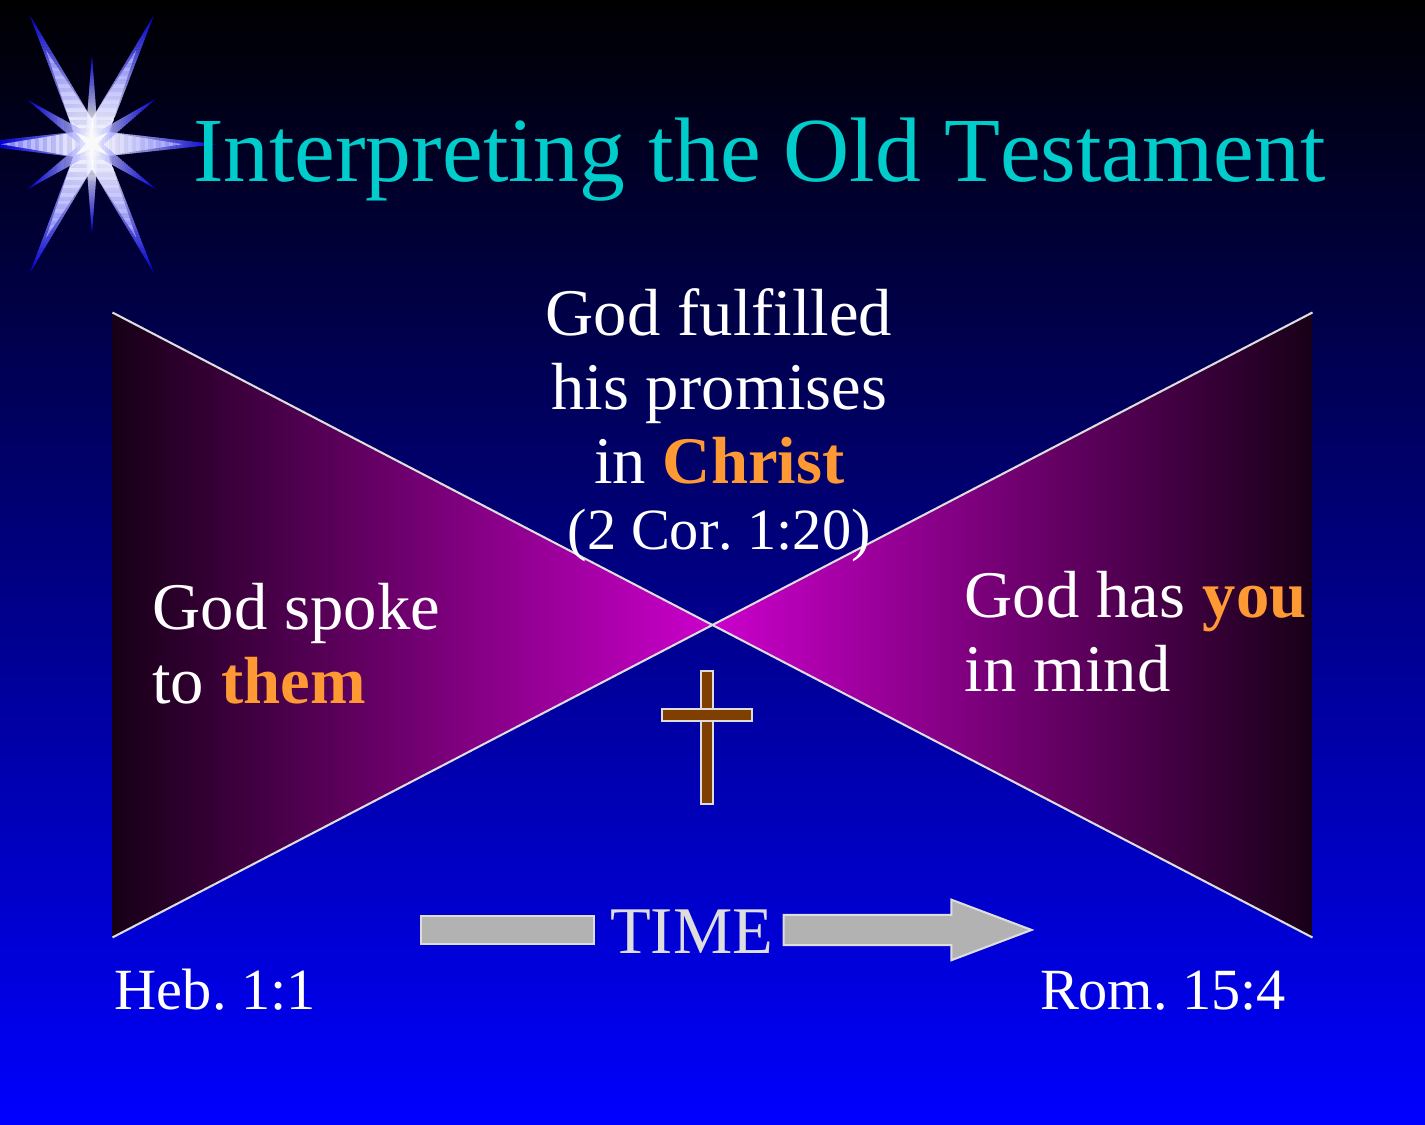

# Interpreting the Old Testament
God fulfilled his promises in Christ
(2 Cor. 1:20)
God has you in mind
Rom. 15:4
God spoke to them
TIME
Heb. 1:1